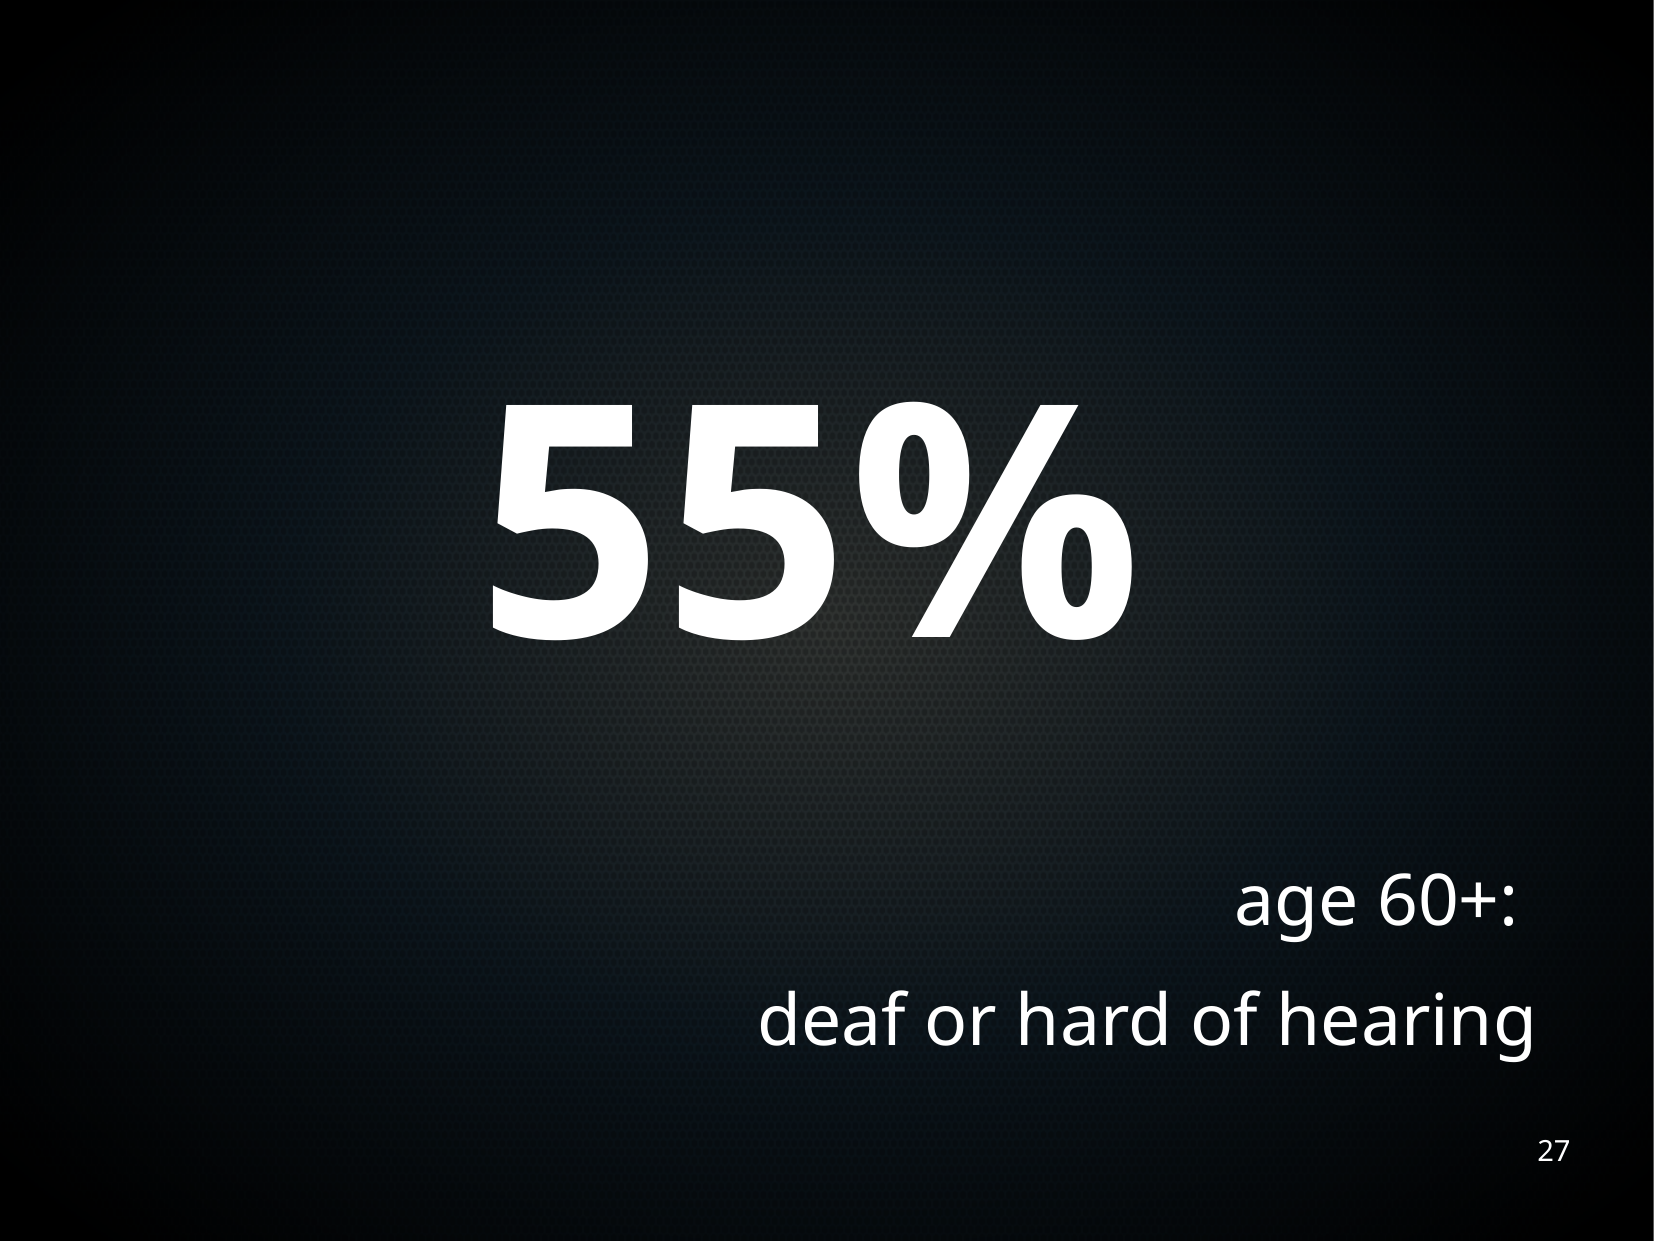

#
55%
age 60+:
deaf or hard of hearing
27